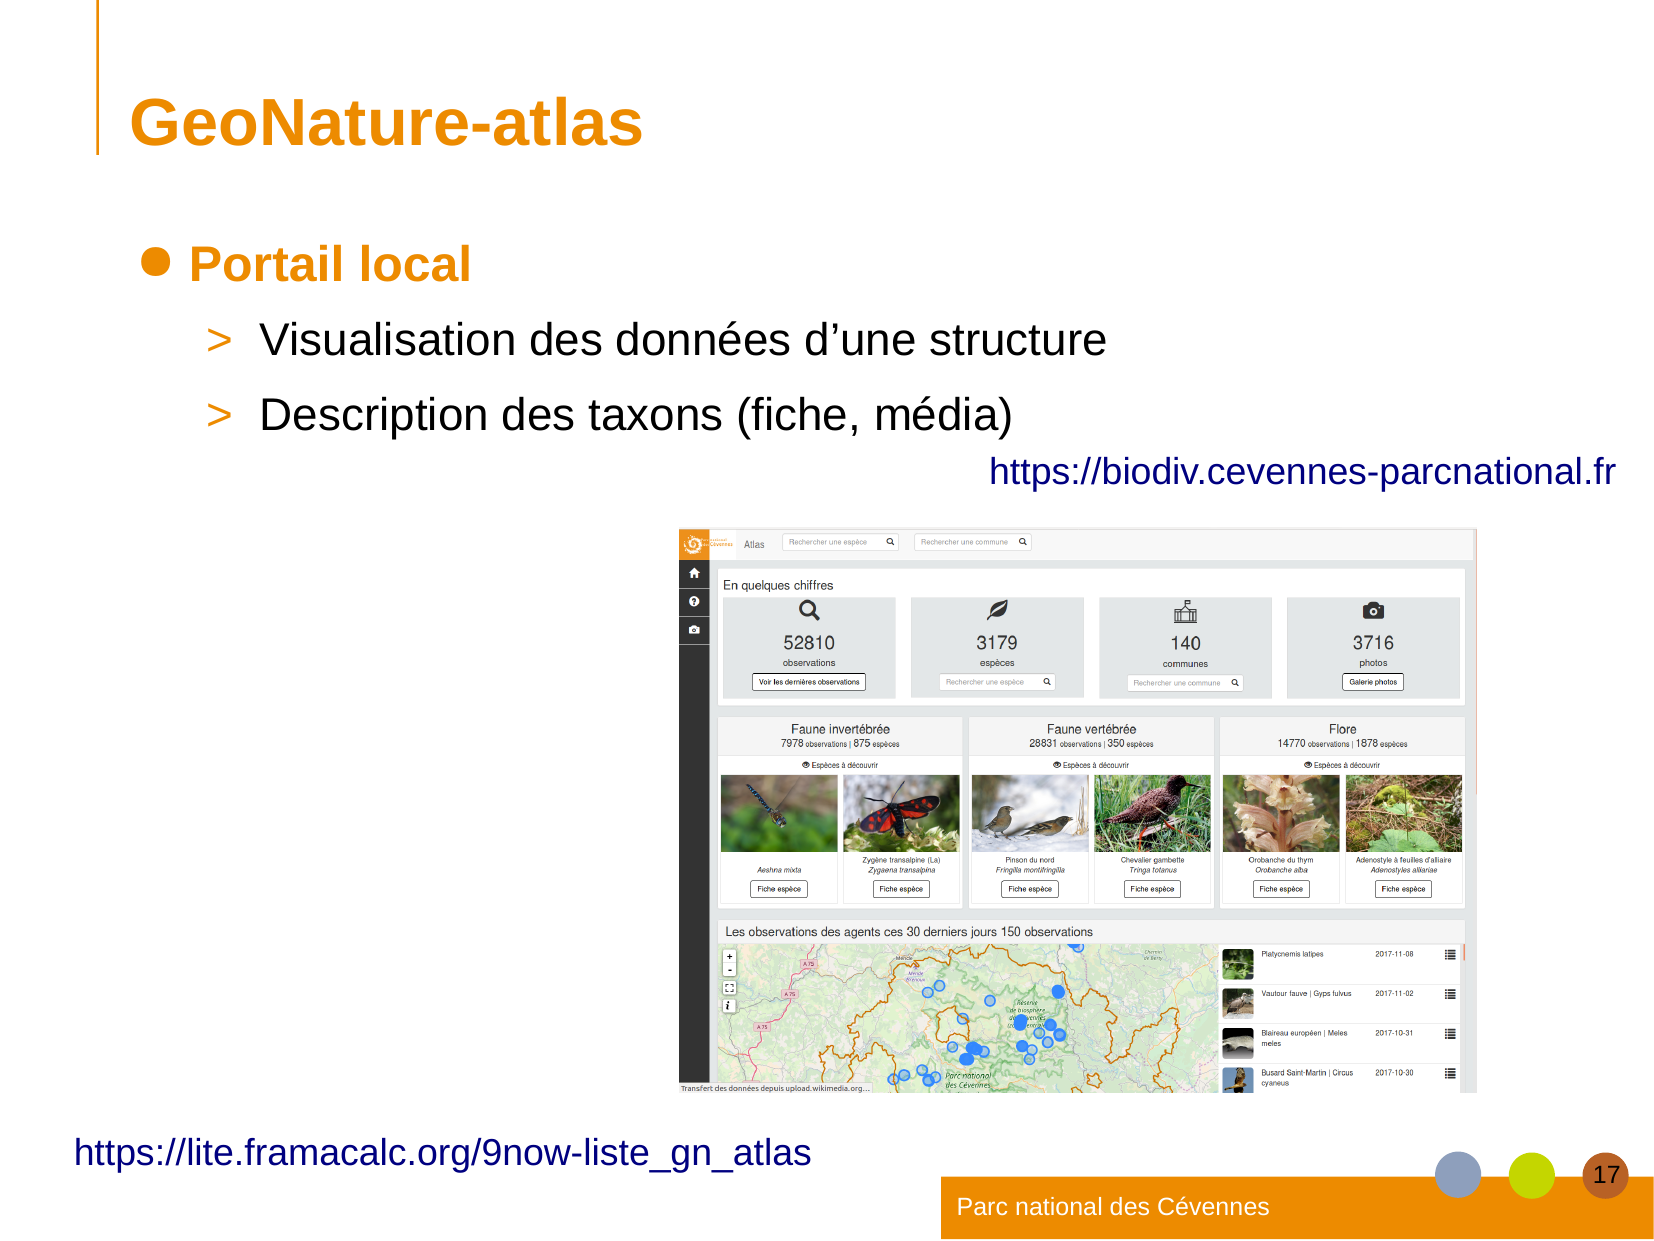

# GeoNature-atlas
Portail local
Visualisation des données d’une structure
Description des taxons (fiche, média)
https://biodiv.cevennes-parcnational.fr
https://lite.framacalc.org/9now-liste_gn_atlas